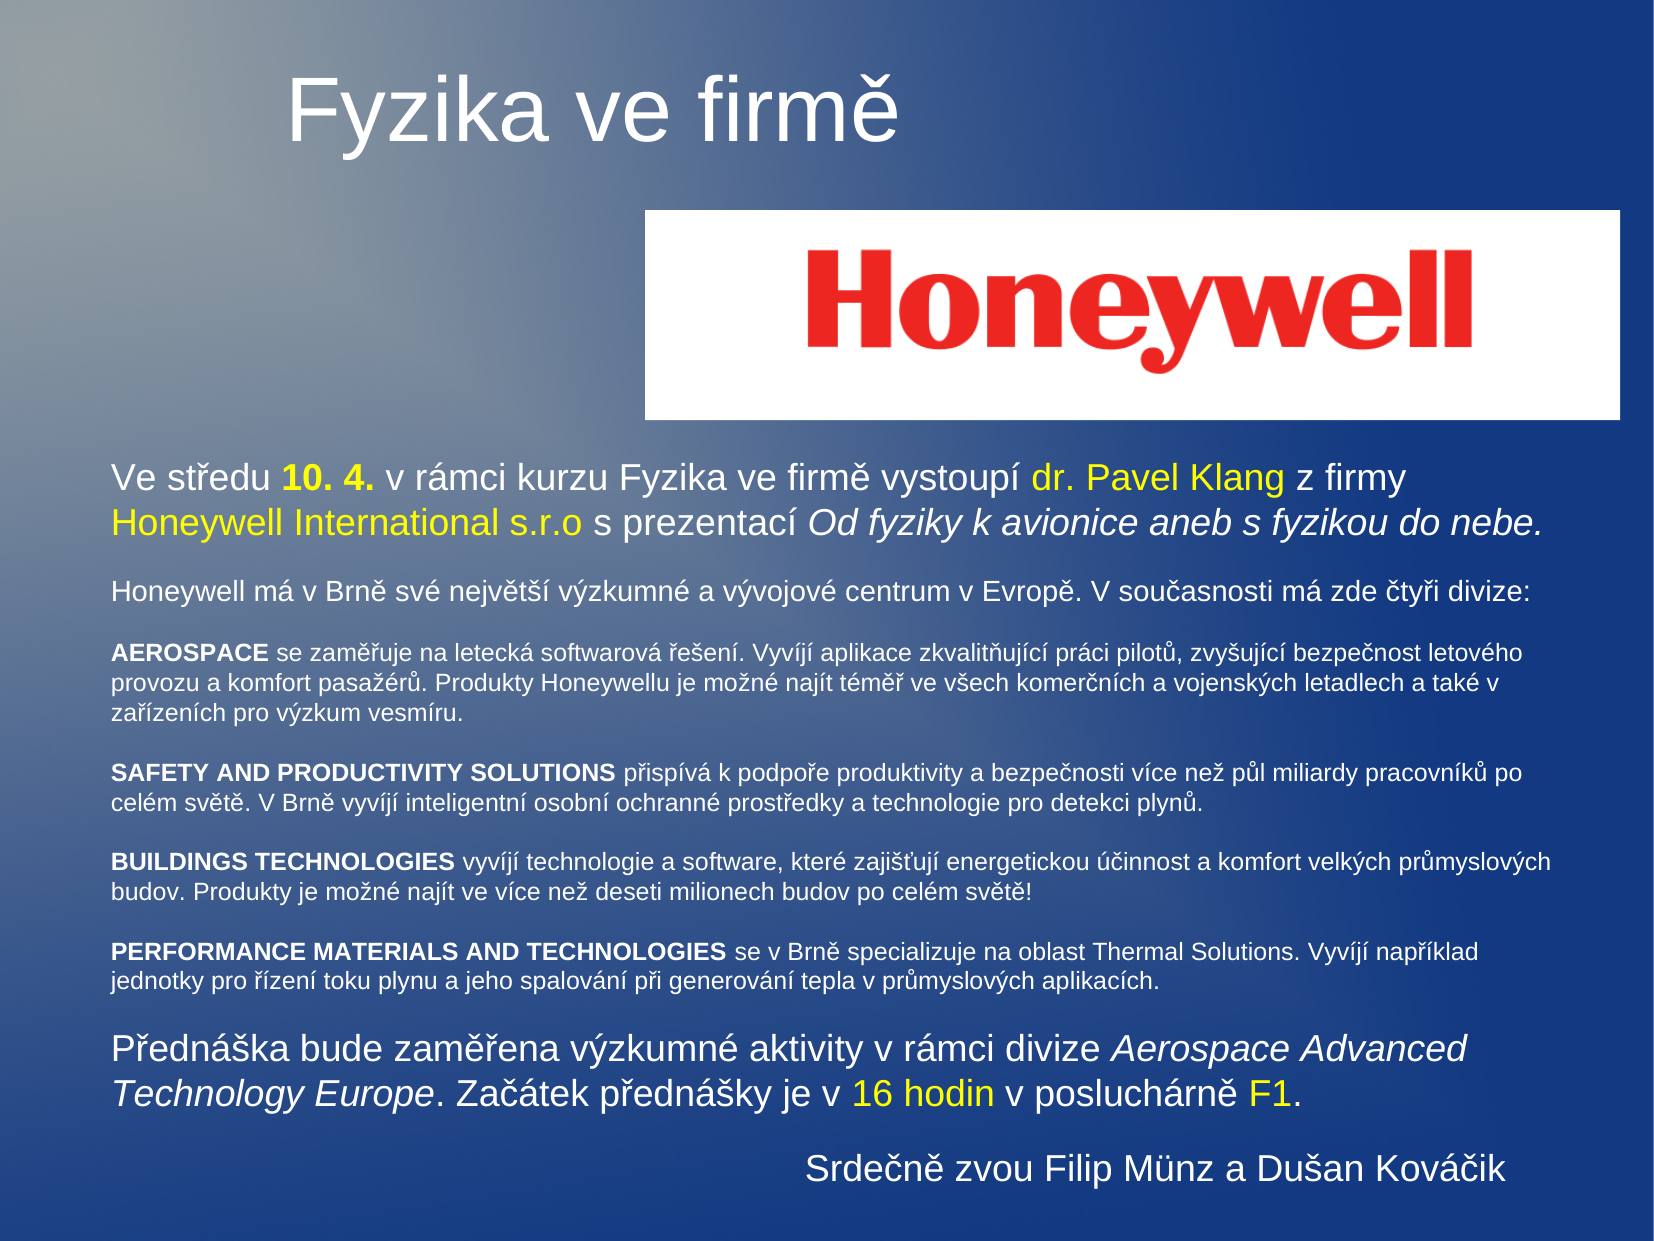

# Fyzika ve firmě
Ve středu 10. 4. v rámci kurzu Fyzika ve firmě vystoupí dr. Pavel Klang z firmy Honeywell International s.r.o s prezentací Od fyziky k avionice aneb s fyzikou do nebe.
Honeywell má v Brně své největší výzkumné a vývojové centrum v Evropě. V současnosti má zde čtyři divize:
AEROSPACE se zaměřuje na letecká softwarová řešení. Vyvíjí aplikace zkvalitňující práci pilotů, zvyšující bezpečnost letového provozu a komfort pasažérů. Produkty Honeywellu je možné najít téměř ve všech komerčních a vojenských letadlech a také v zařízeních pro výzkum vesmíru.
SAFETY AND PRODUCTIVITY SOLUTIONS přispívá k podpoře produktivity a bezpečnosti více než půl miliardy pracovníků po celém světě. V Brně vyvíjí inteligentní osobní ochranné prostředky a technologie pro detekci plynů.
BUILDINGS TECHNOLOGIES vyvíjí technologie a software, které zajišťují energetickou účinnost a komfort velkých průmyslových budov. Produkty je možné najít ve více než deseti milionech budov po celém světě!
PERFORMANCE MATERIALS AND TECHNOLOGIES se v Brně specializuje na oblast Thermal Solutions. Vyvíjí například jednotky pro řízení toku plynu a jeho spalování při generování tepla v průmyslových aplikacích.
Přednáška bude zaměřena výzkumné aktivity v rámci divize Aerospace Advanced Technology Europe. Začátek přednášky je v 16 hodin v posluchárně F1.
Srdečně zvou Filip Münz a Dušan Kováčik